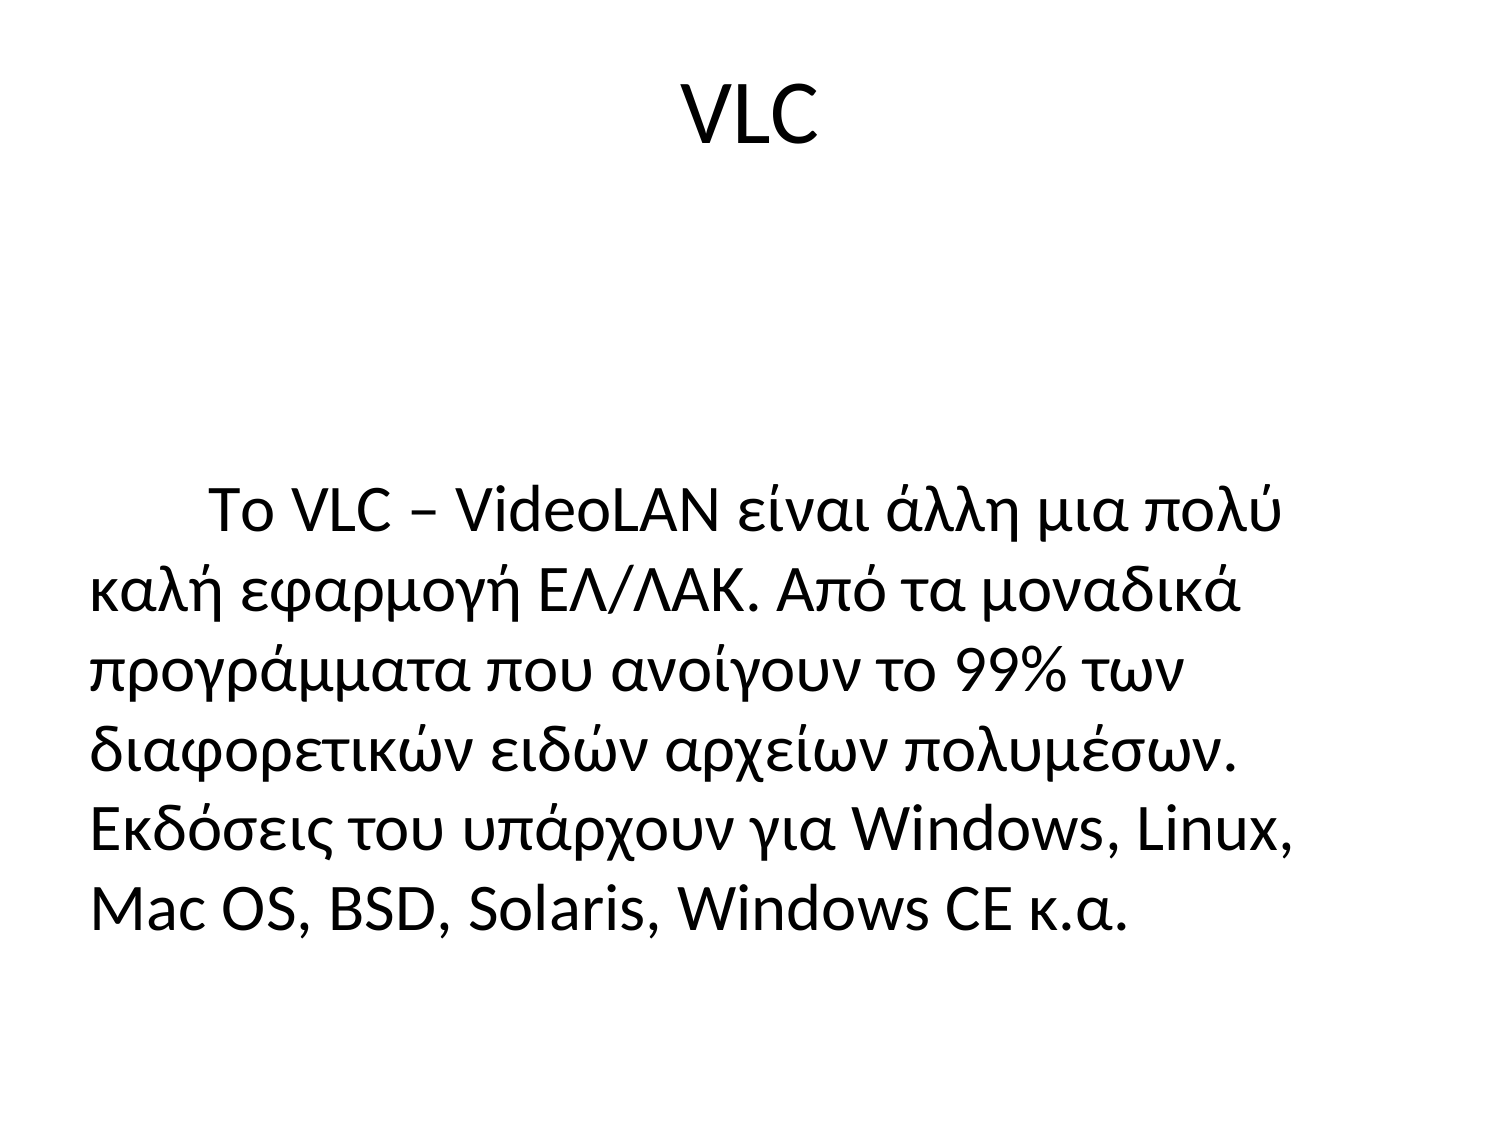

17/5/2013
Θεματα ΚτΠ/Γ
VLC
	Το VLC – VideoLAN είναι άλλη μια πολύ καλή εφαρμογή ΕΛ/ΛΑΚ. Από τα μοναδικά προγράμματα που ανοίγουν το 99% των διαφορετικών ειδών αρχείων πολυμέσων. Εκδόσεις του υπάρχουν για Windows, Linux, Mac OS, BSD, Solaris, Windows CE κ.α.